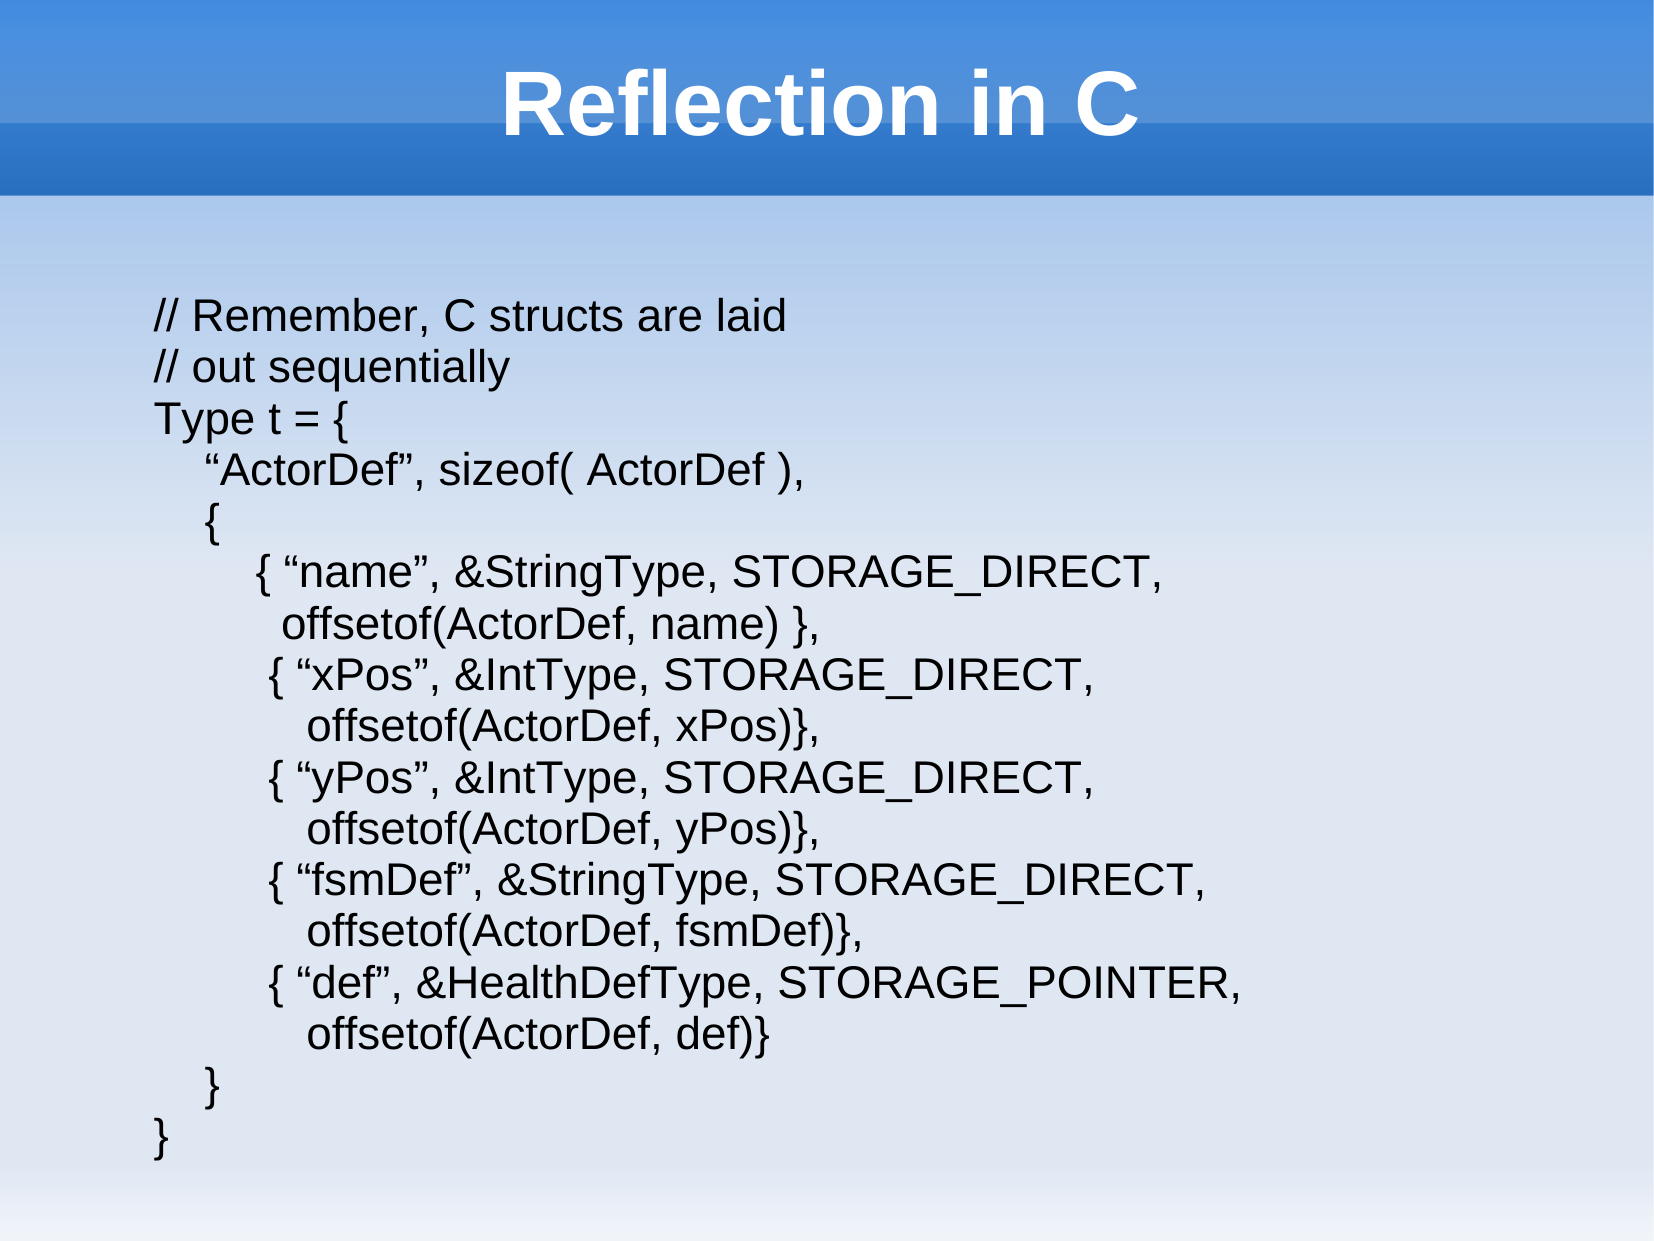

# Reflection in C
// Remember, C structs are laid
// out sequentially
Type t = {
 “ActorDef”, sizeof( ActorDef ),
 {
 { “name”, &StringType, STORAGE_DIRECT,
 offsetof(ActorDef, name) },
 { “xPos”, &IntType, STORAGE_DIRECT,
 offsetof(ActorDef, xPos)},
 { “yPos”, &IntType, STORAGE_DIRECT,
 offsetof(ActorDef, yPos)},
 { “fsmDef”, &StringType, STORAGE_DIRECT,
 offsetof(ActorDef, fsmDef)},
 { “def”, &HealthDefType, STORAGE_POINTER,
 offsetof(ActorDef, def)}
 }
}